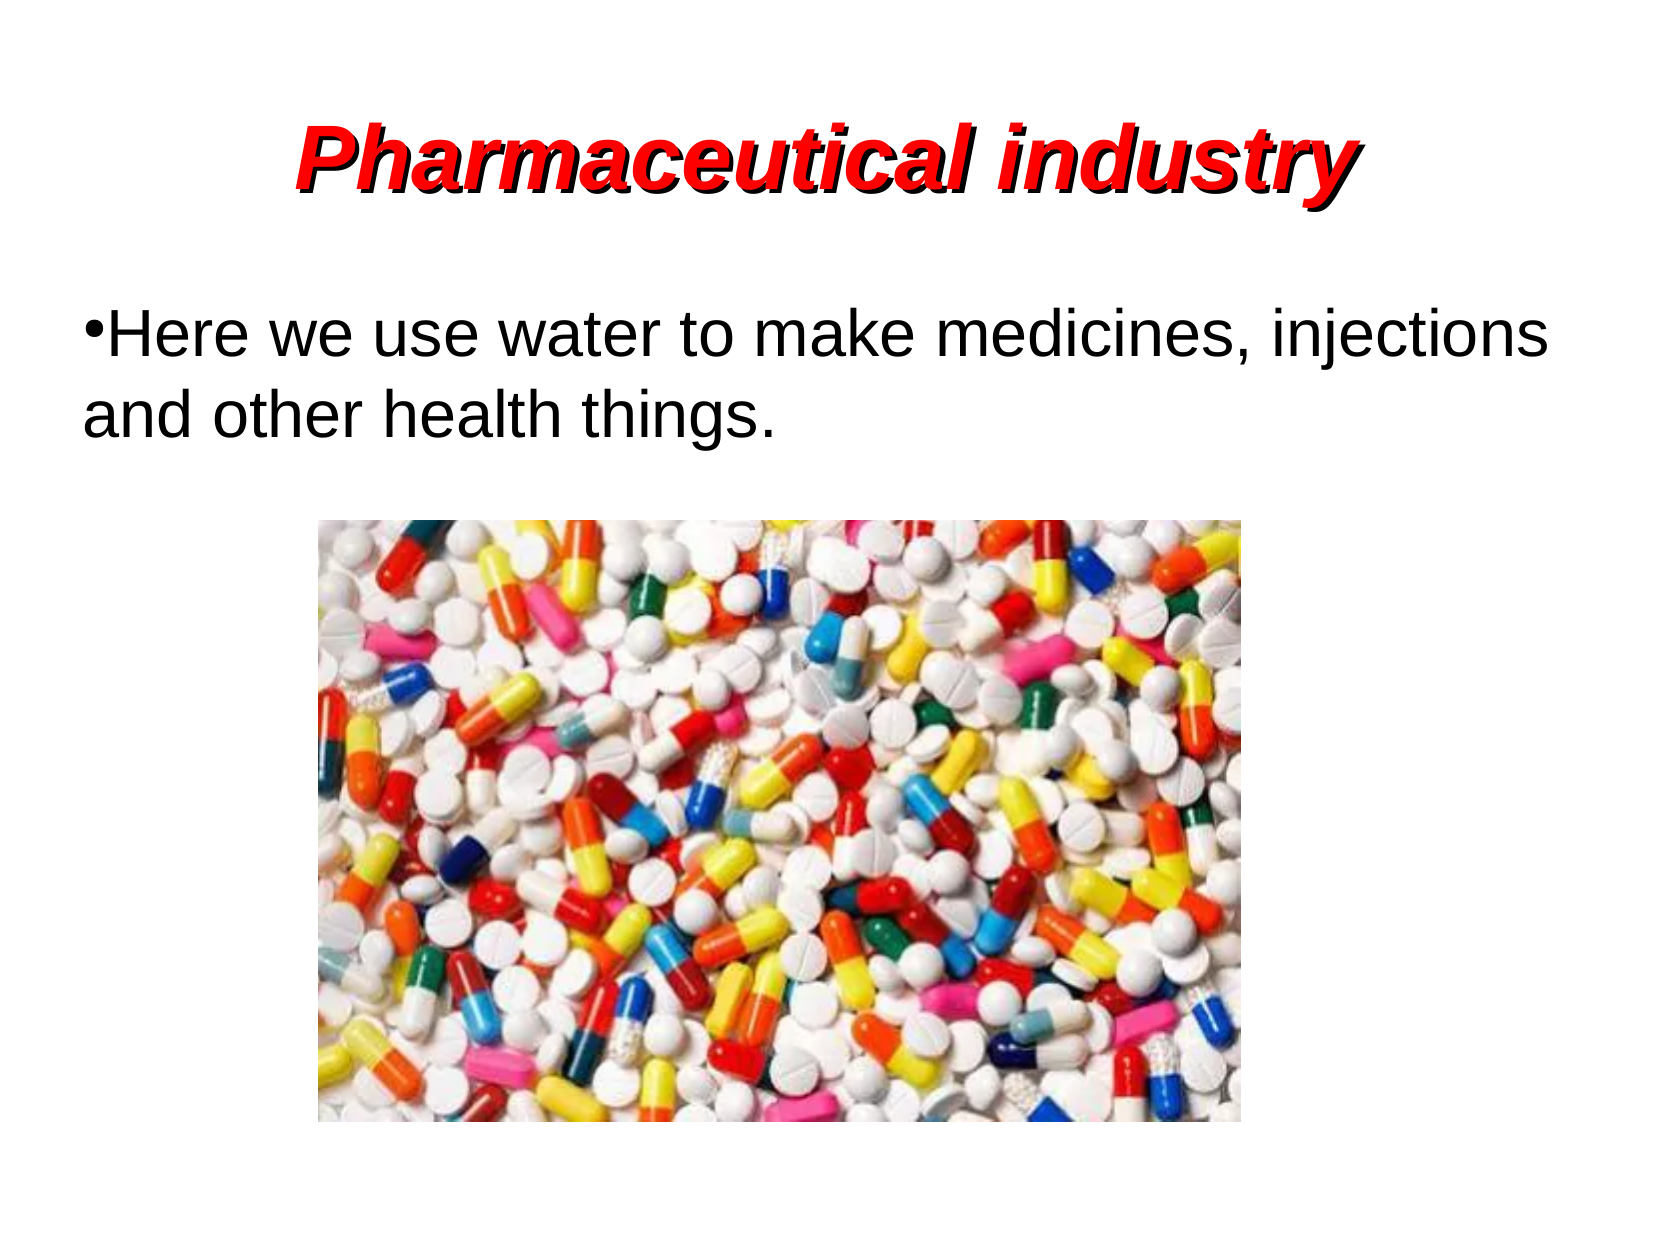

# Pharmaceutical industry
Here we use water to make medicines, injections and other health things.